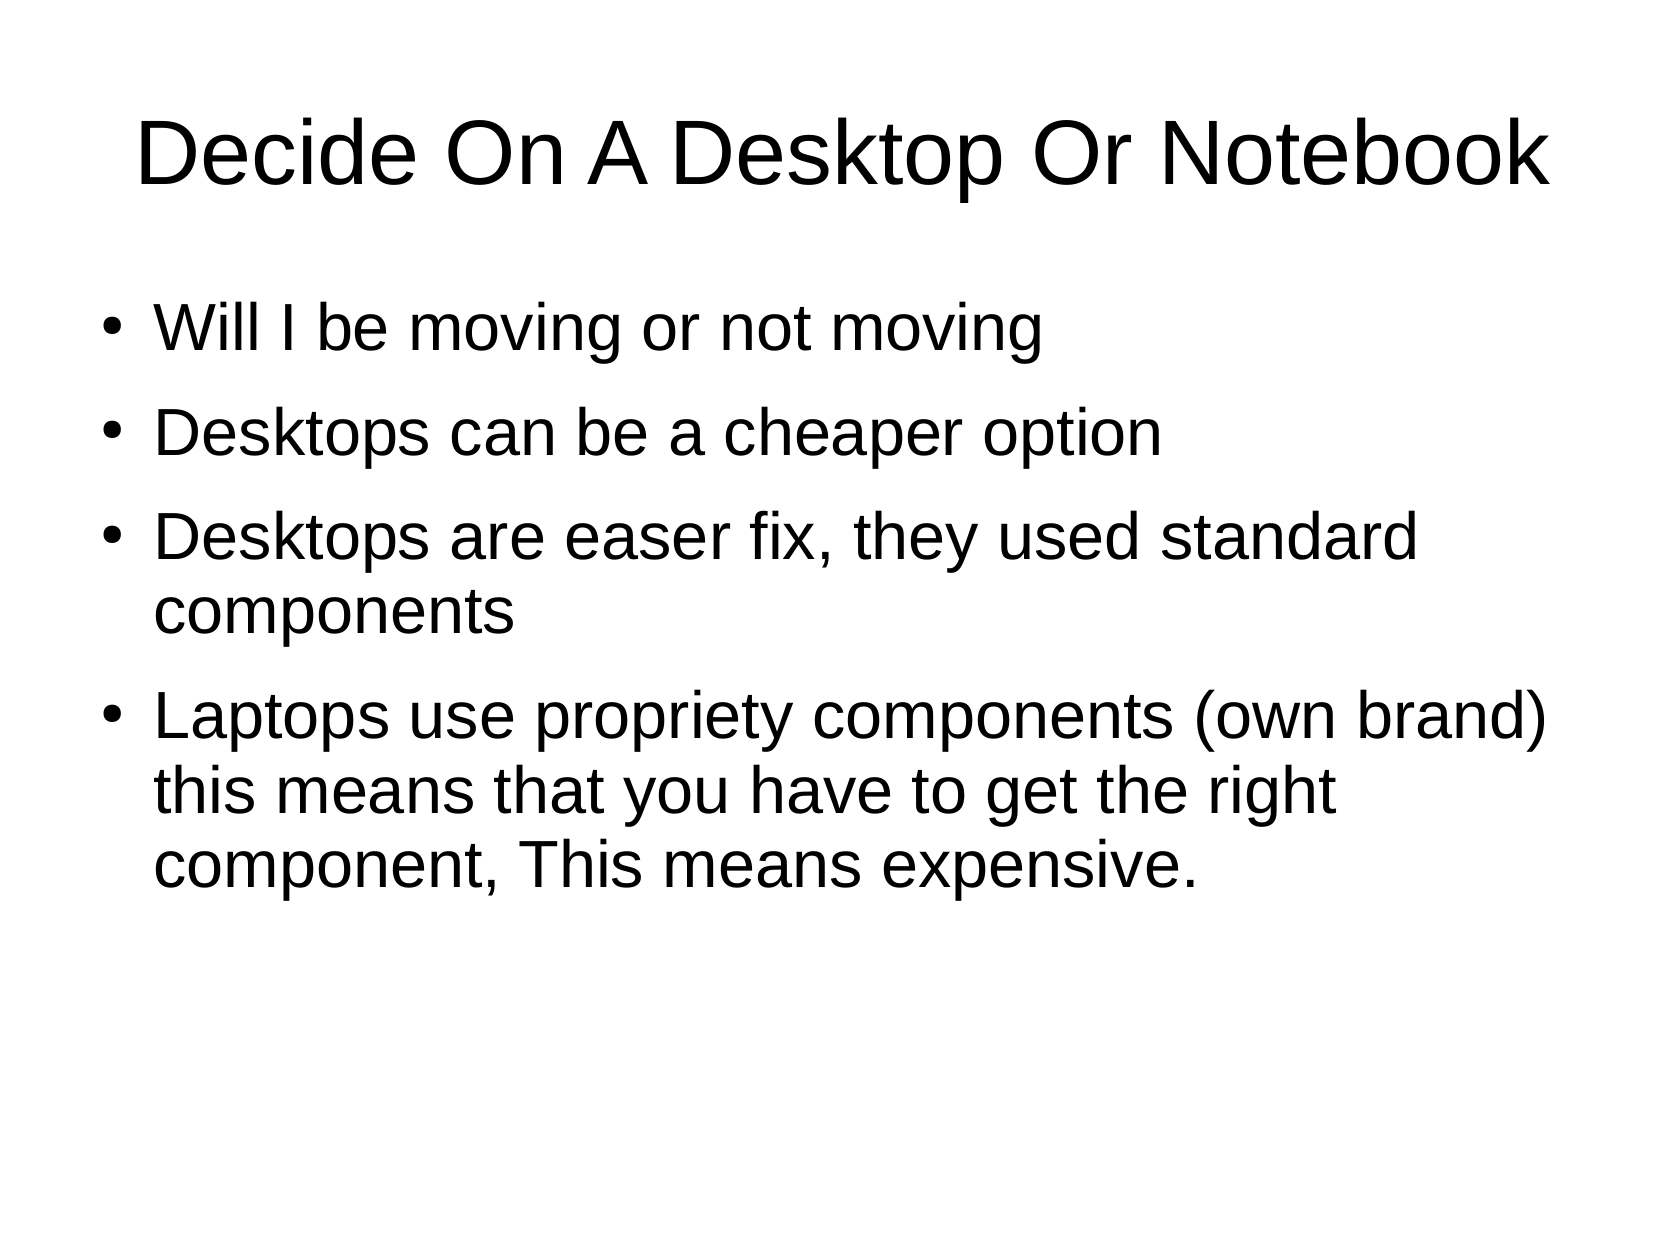

# Decide On A Desktop Or Notebook
Will I be moving or not moving
Desktops can be a cheaper option
Desktops are easer fix, they used standard components
Laptops use propriety components (own brand) this means that you have to get the right component, This means expensive.